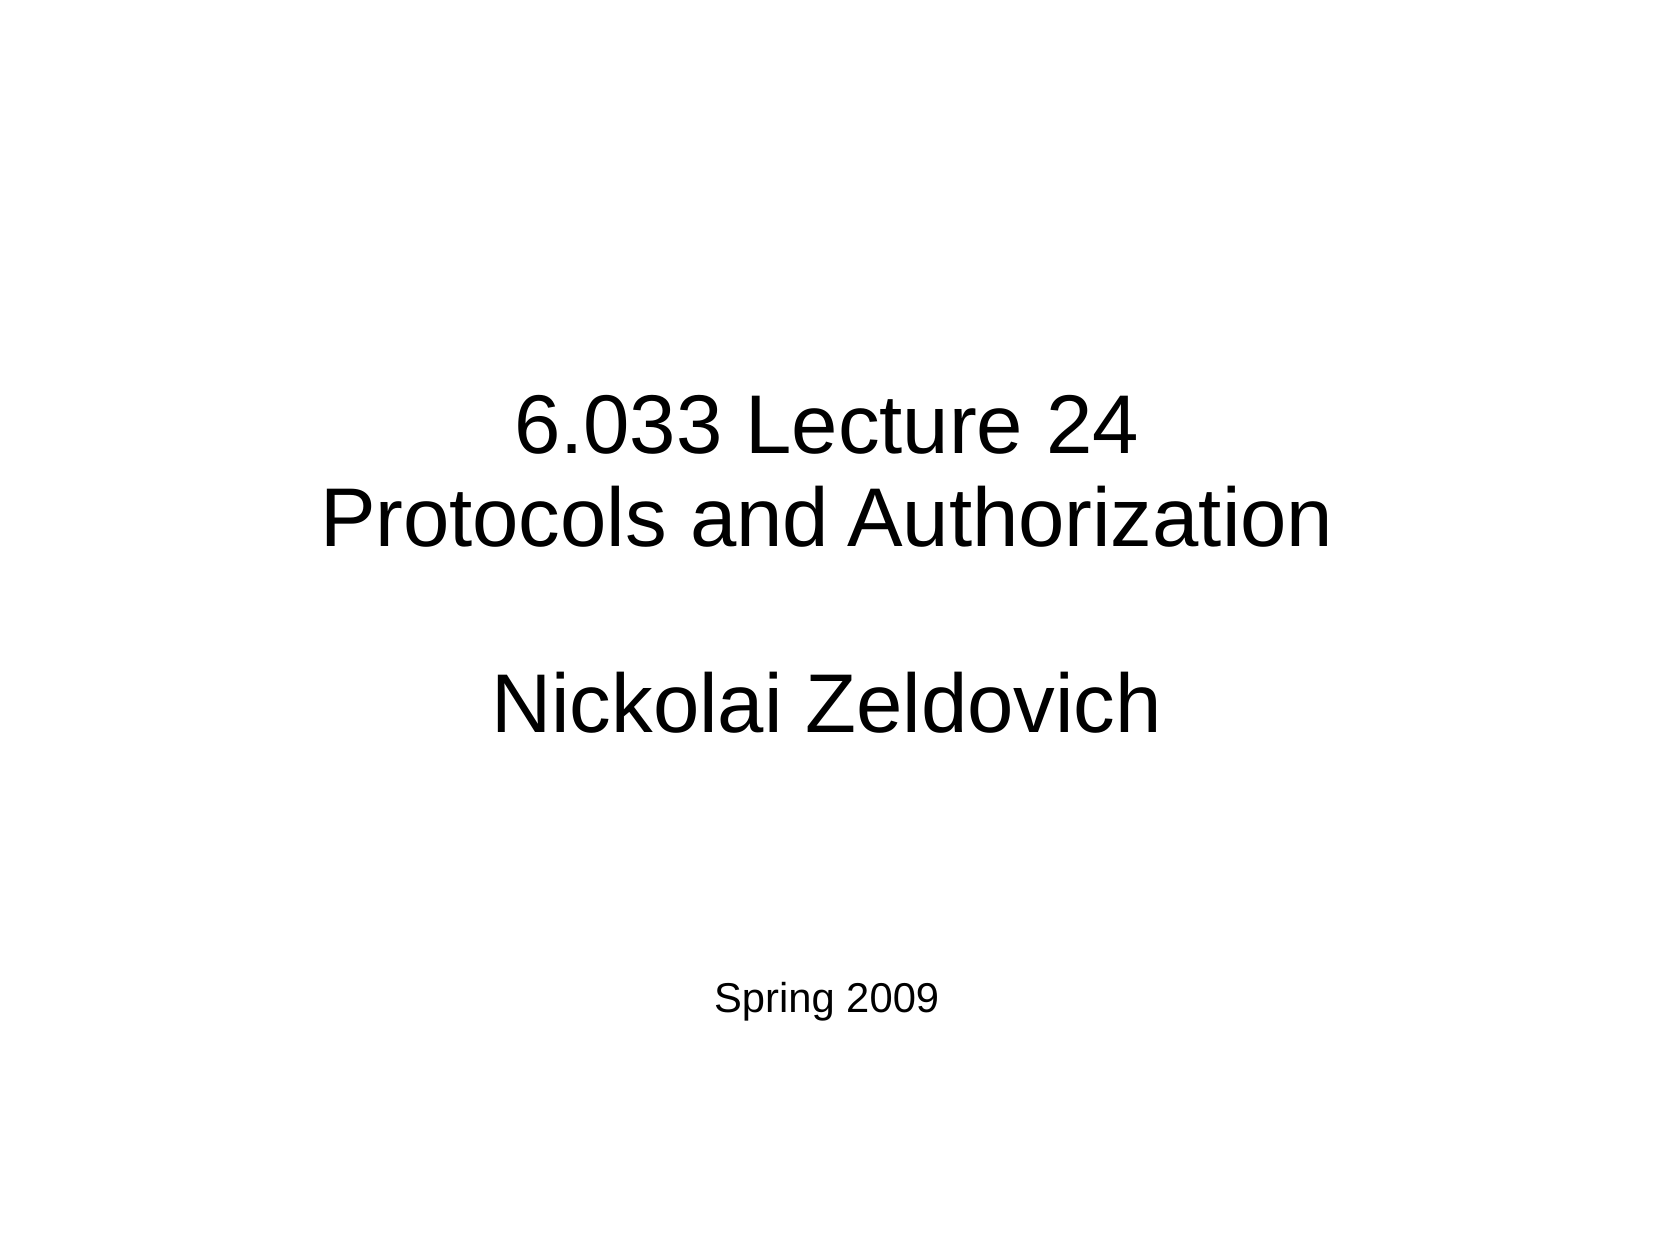

# 6.033 Lecture 24
Protocols and Authorization
Nickolai Zeldovich
Spring 2009